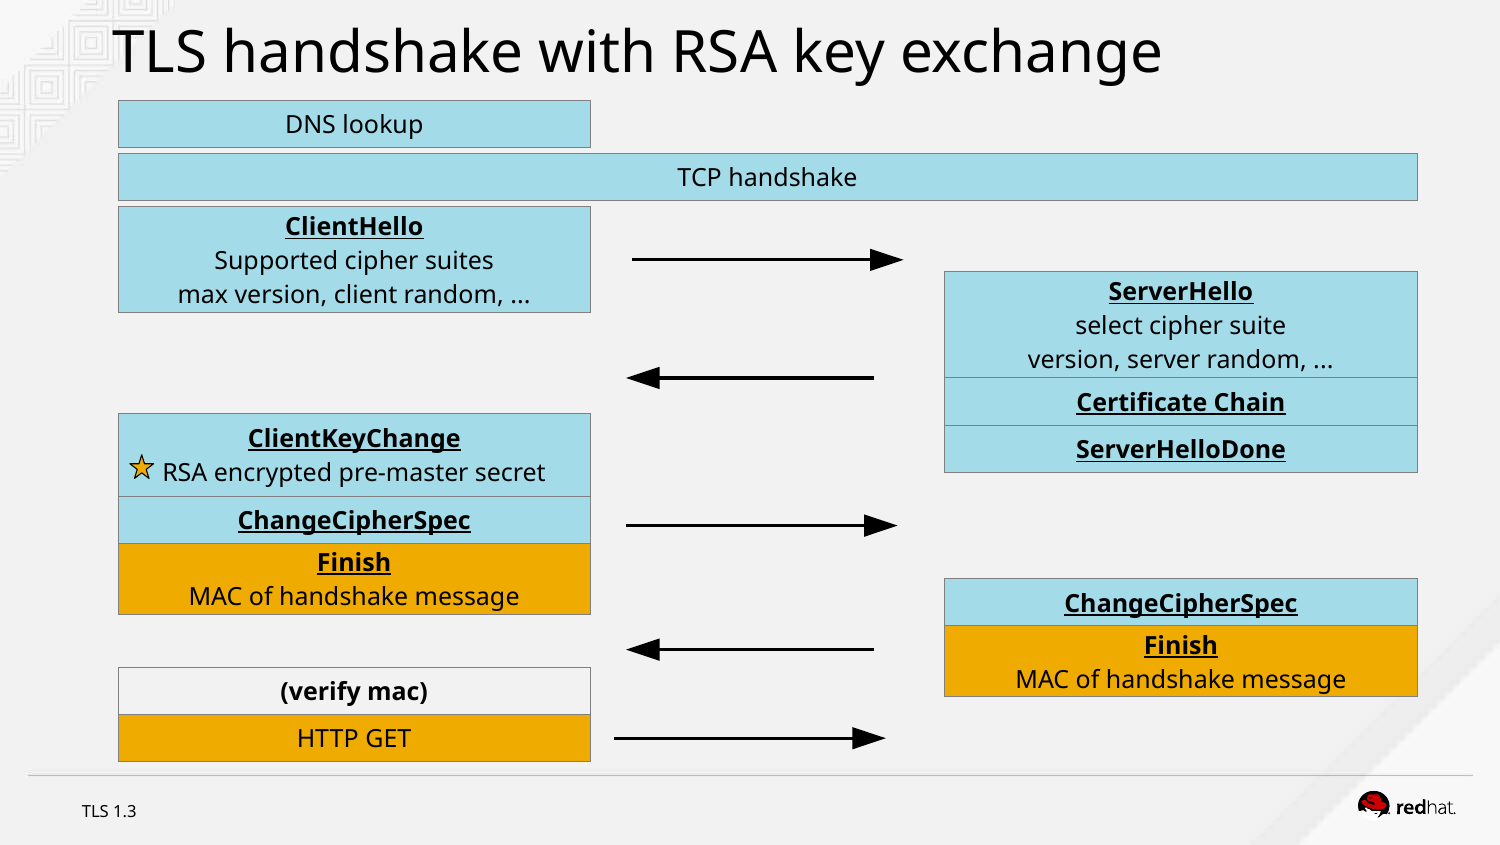

# TLS handshake with RSA key exchange
DNS lookup
TCP handshake
ClientHello
Supported cipher suites
max version, client random, ...
ServerHello
select cipher suite
version, server random, ...
Certificate Chain
ServerHelloDone
ClientKeyChange
RSA encrypted pre-master secret
ChangeCipherSpec
Finish
MAC of handshake message
ChangeCipherSpec
Finish
MAC of handshake message
(verify mac)
HTTP GET
TLS 1.3